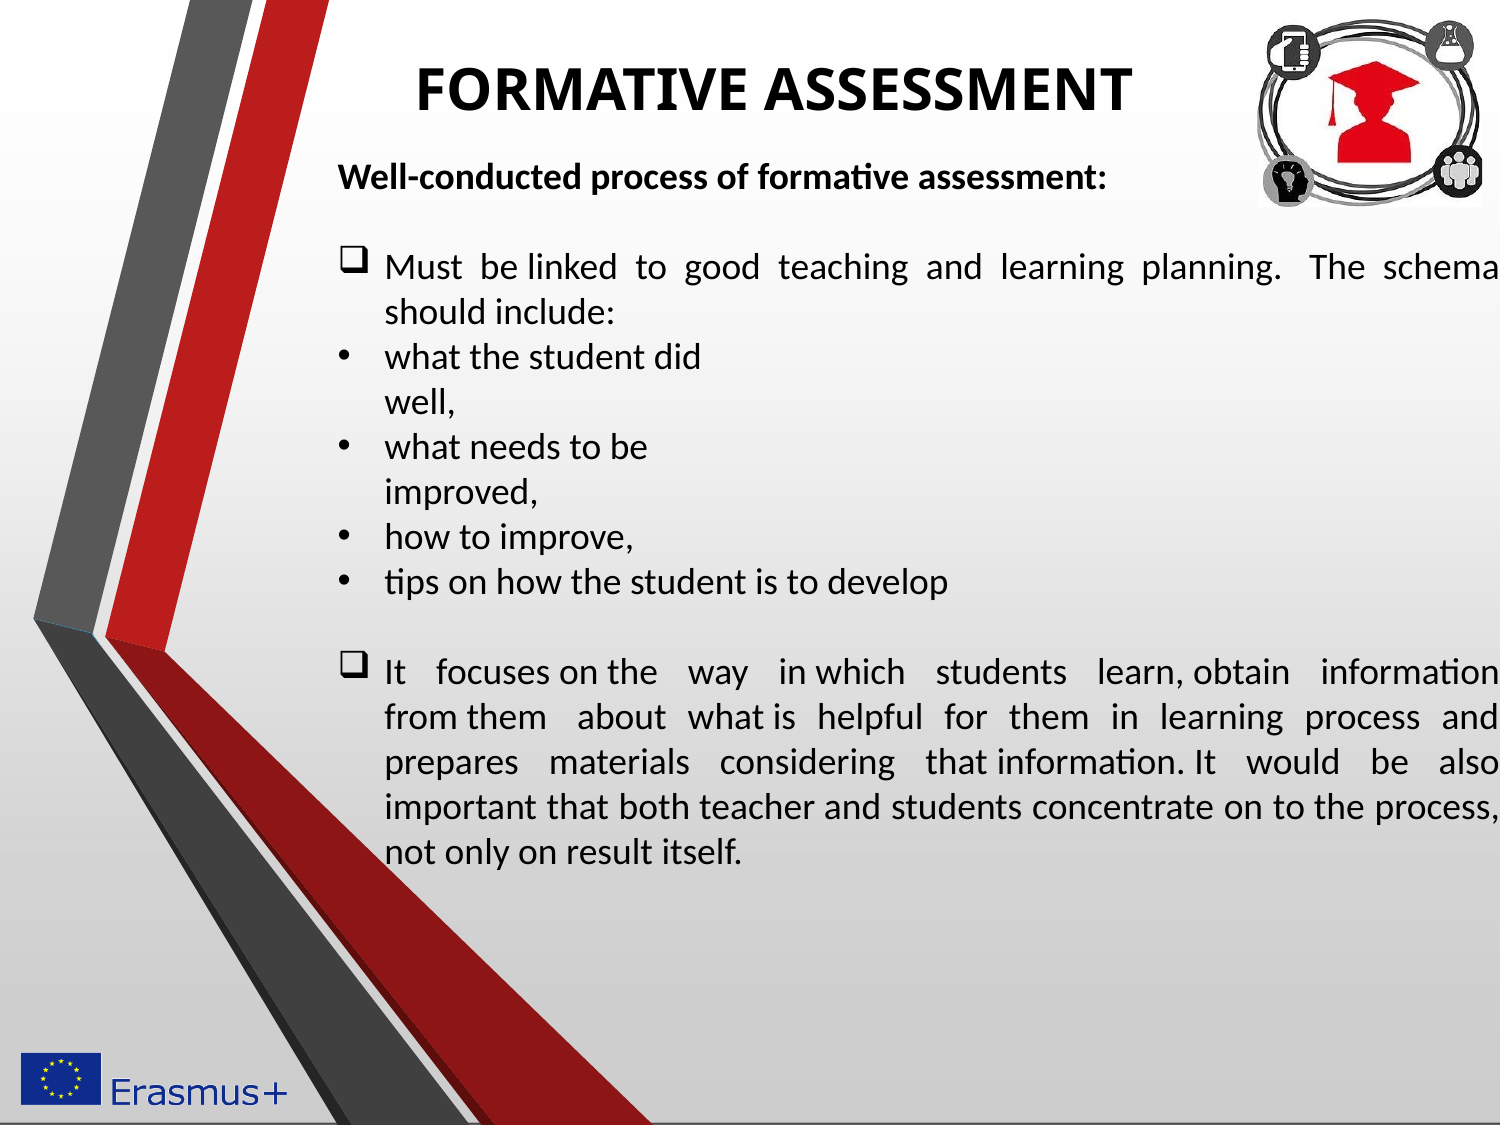

# FORMATIVE ASSESSMENT
Well-conducted process of formative assessment:
Must be linked to good teaching and learning planning.  The schema should include:
what the student did well,
what needs to be improved,
how to improve,
tips on how the student is to develop
It focuses on the way in which students learn, obtain information from them  about what is helpful for them in learning process and prepares materials considering that information. It would be also important that both teacher and students concentrate on to the process, not only on result itself.